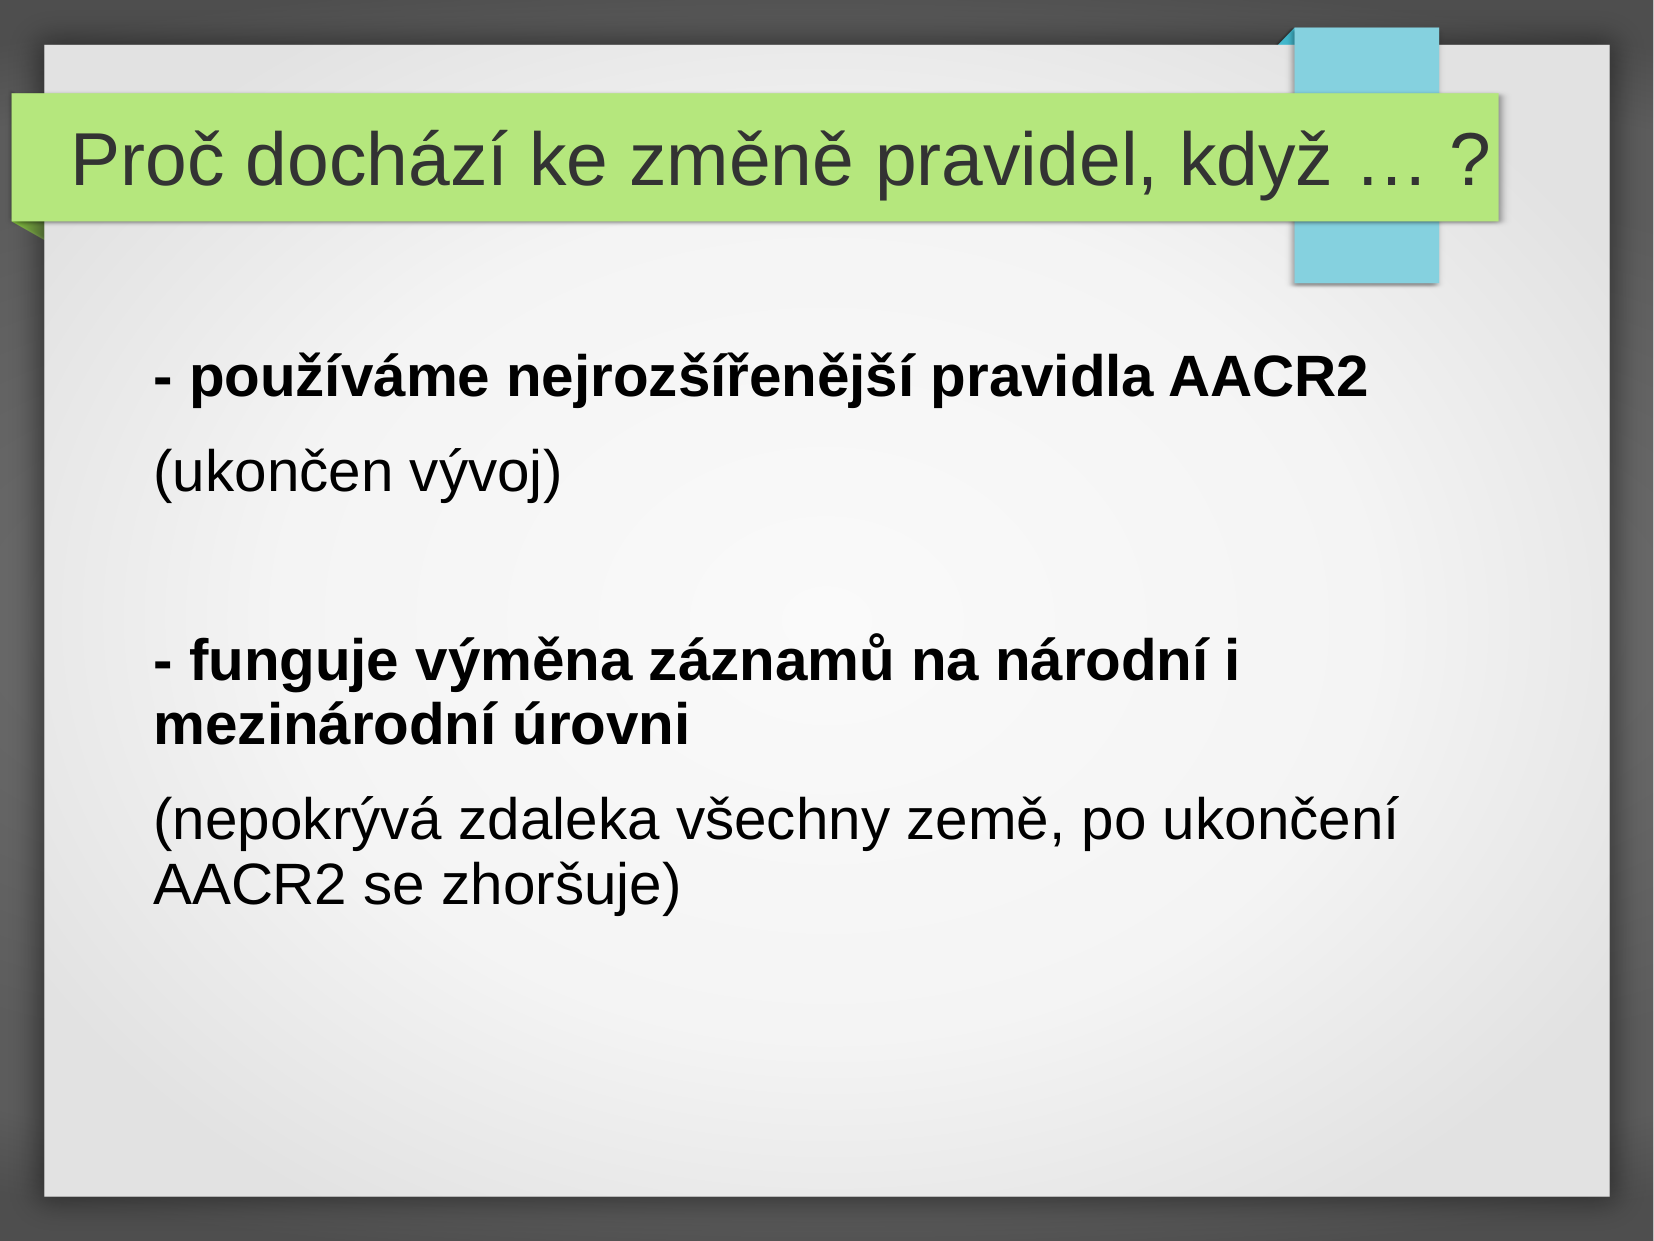

# Proč dochází ke změně pravidel, když … ?
- používáme nejrozšířenější pravidla AACR2
(ukončen vývoj)
- funguje výměna záznamů na národní i mezinárodní úrovni
(nepokrývá zdaleka všechny země, po ukončení AACR2 se zhoršuje)